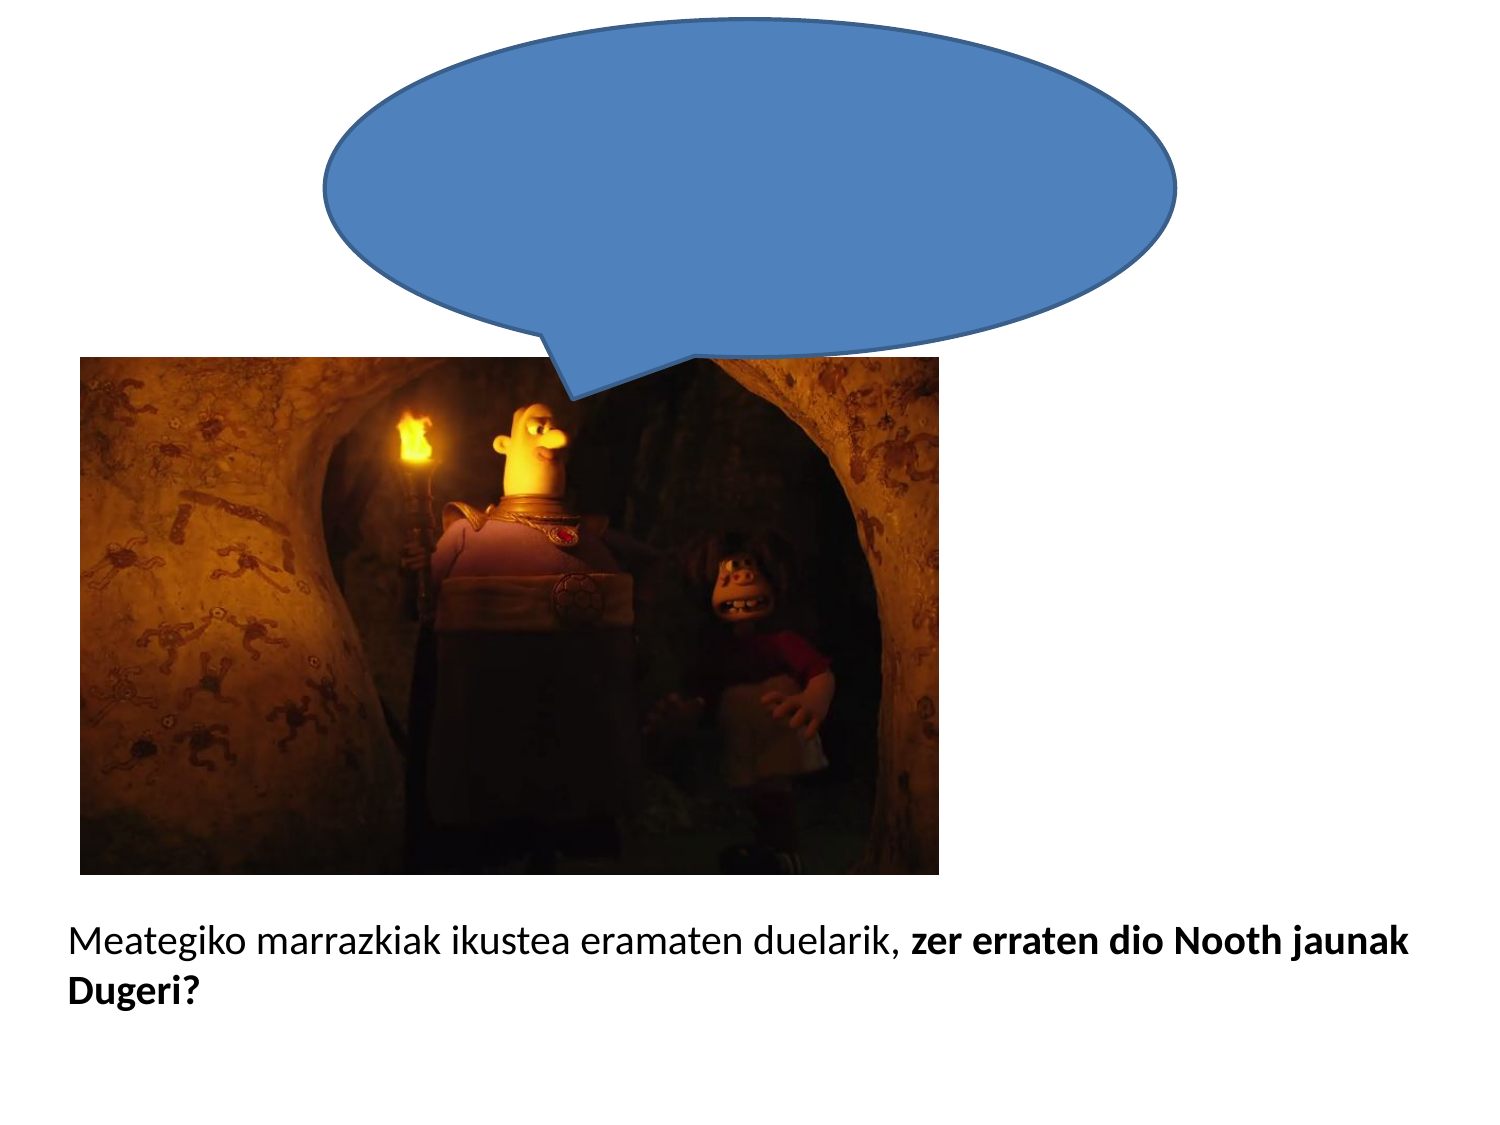

Meategiko marrazkiak ikustea eramaten duelarik, zer erraten dio Nooth jaunak Dugeri?